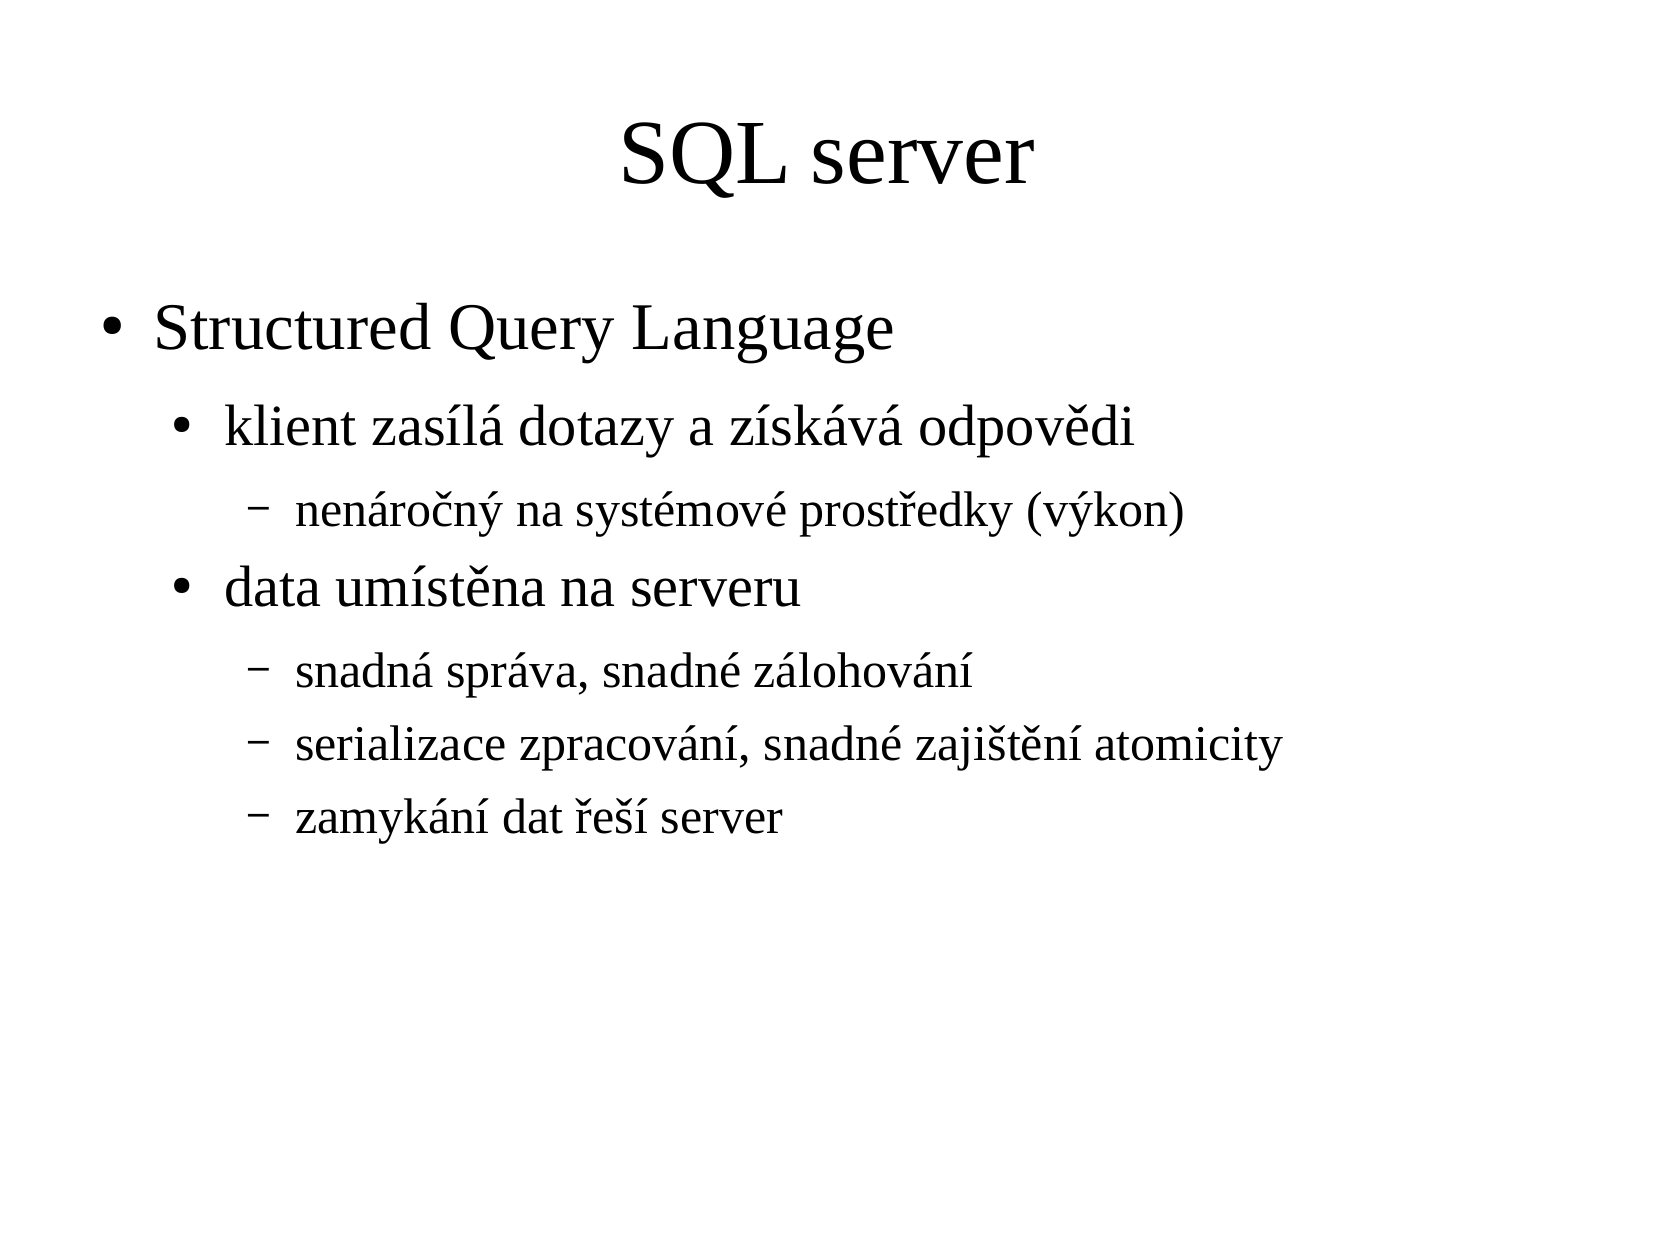

# SQL server
Structured Query Language
klient zasílá dotazy a získává odpovědi
nenáročný na systémové prostředky (výkon)
data umístěna na serveru
snadná správa, snadné zálohování
serializace zpracování, snadné zajištění atomicity
zamykání dat řeší server